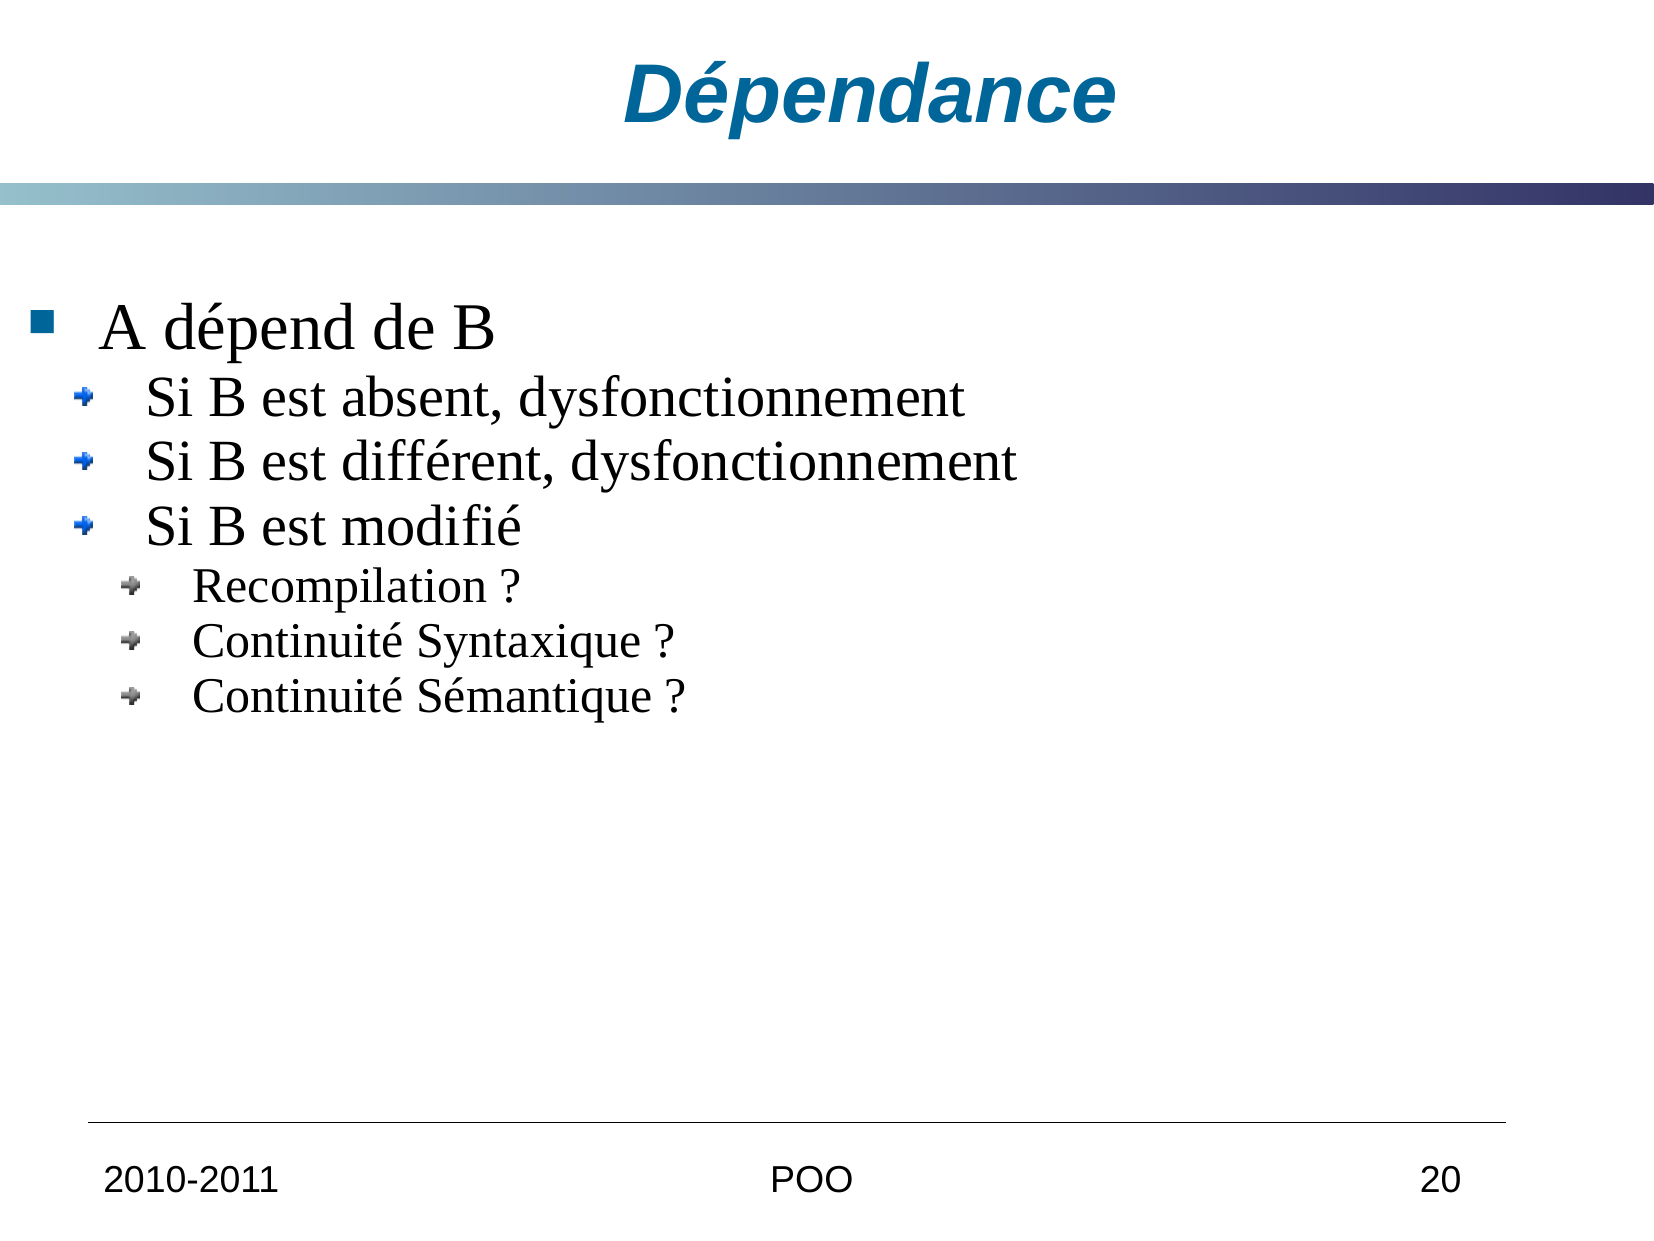

# Dépendance
A dépend de B
Si B est absent, dysfonctionnement
Si B est différent, dysfonctionnement
Si B est modifié
Recompilation ?
Continuité Syntaxique ?
Continuité Sémantique ?